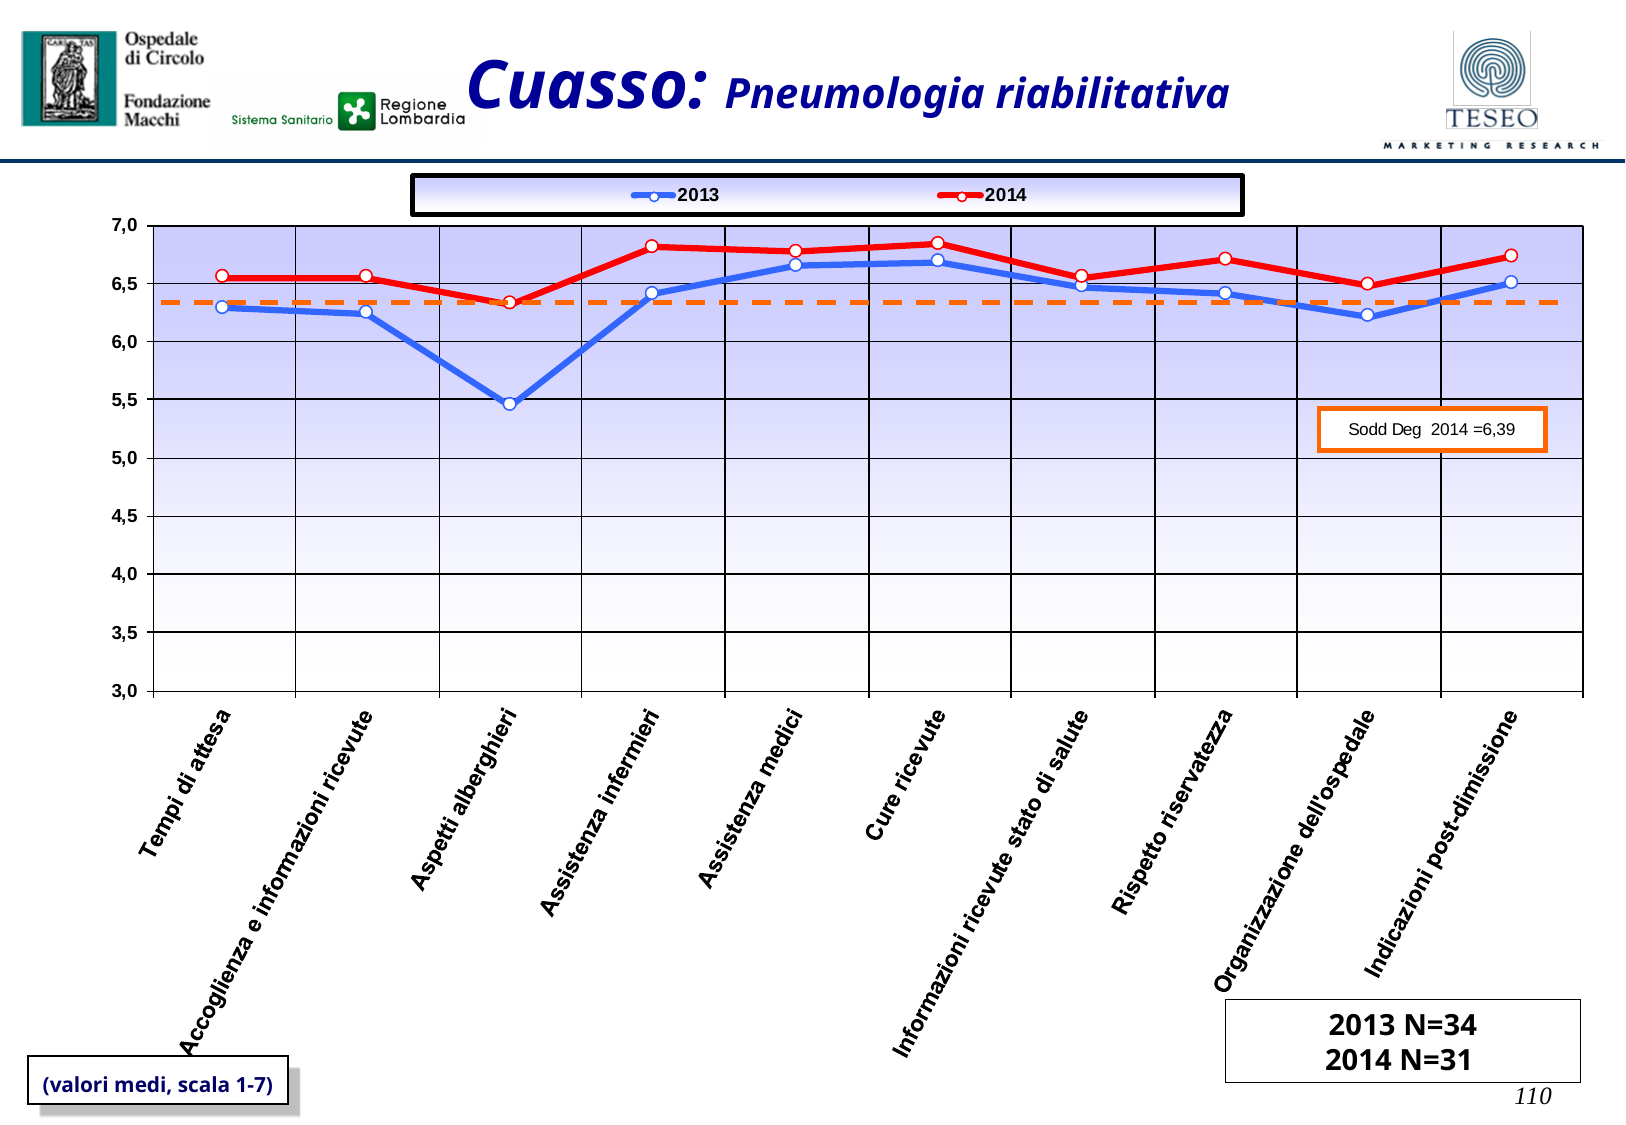

Cuasso: Pneumologia riabilitativa
2013 N=34
2014 N=31
(valori medi, scala 1-7)